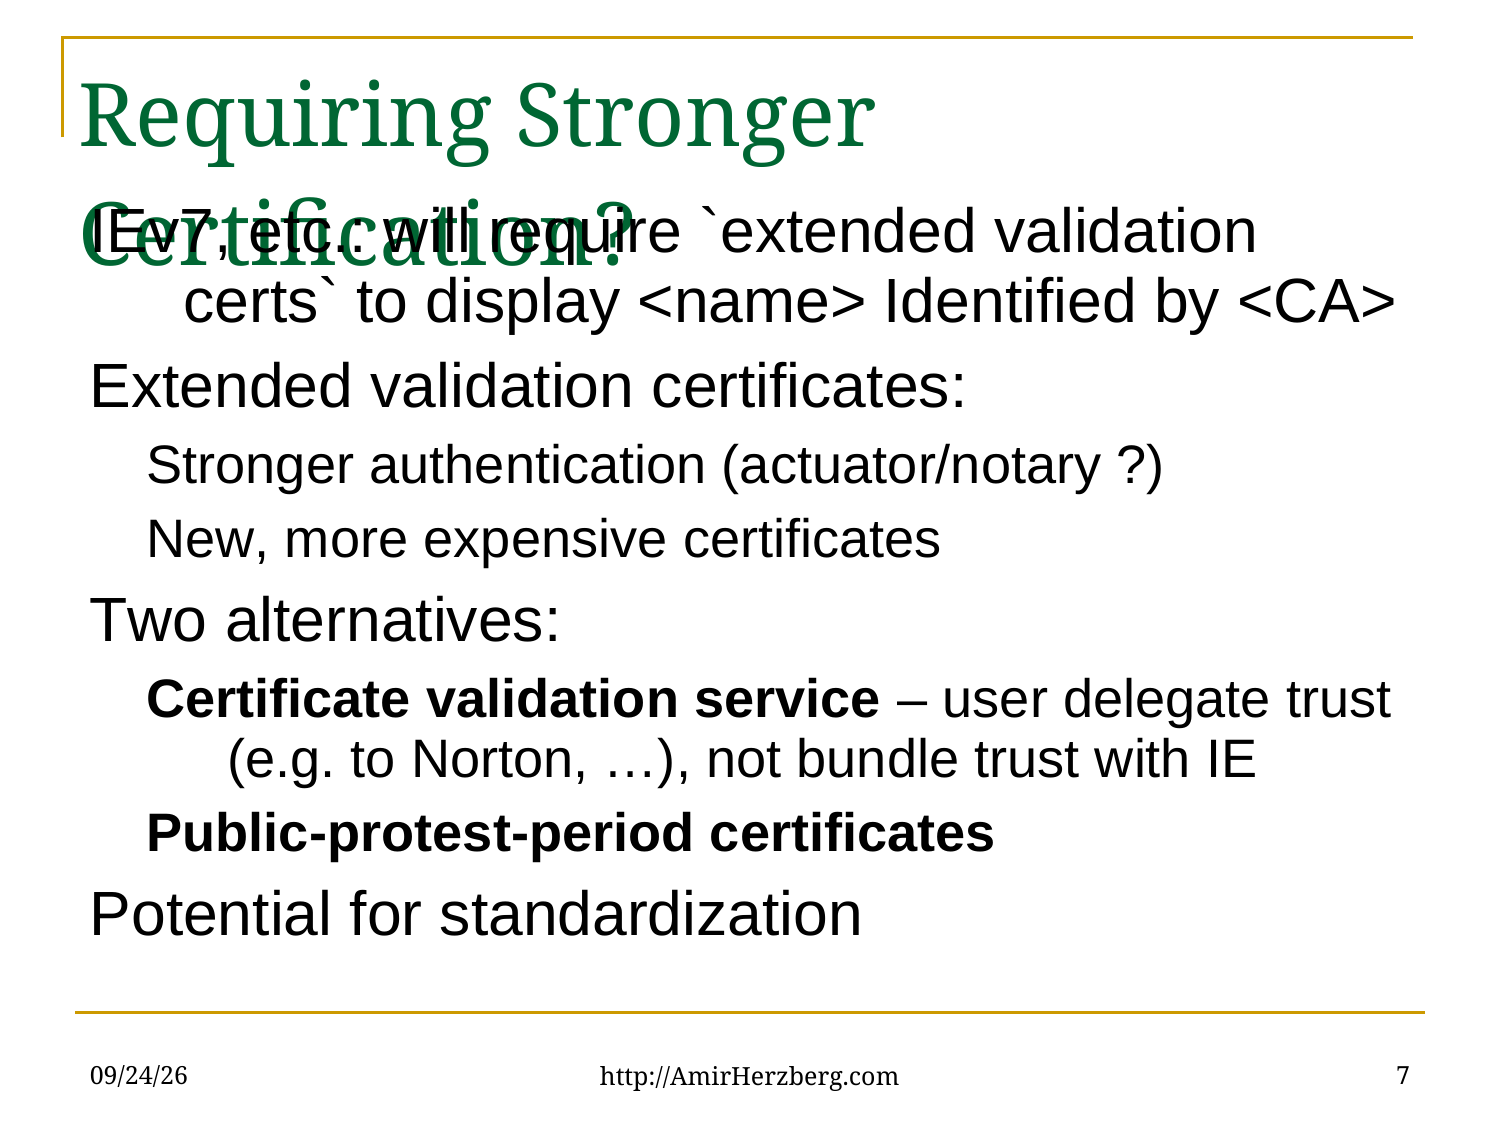

# Requiring Stronger Certification?
IEv7, etc.: will require `extended validation certs` to display <name> Identified by <CA>
Extended validation certificates:
Stronger authentication (actuator/notary ?)
New, more expensive certificates
Two alternatives:
Certificate validation service – user delegate trust (e.g. to Norton, …), not bundle trust with IE
Public-protest-period certificates
Potential for standardization
7
http://AmirHerzberg.com